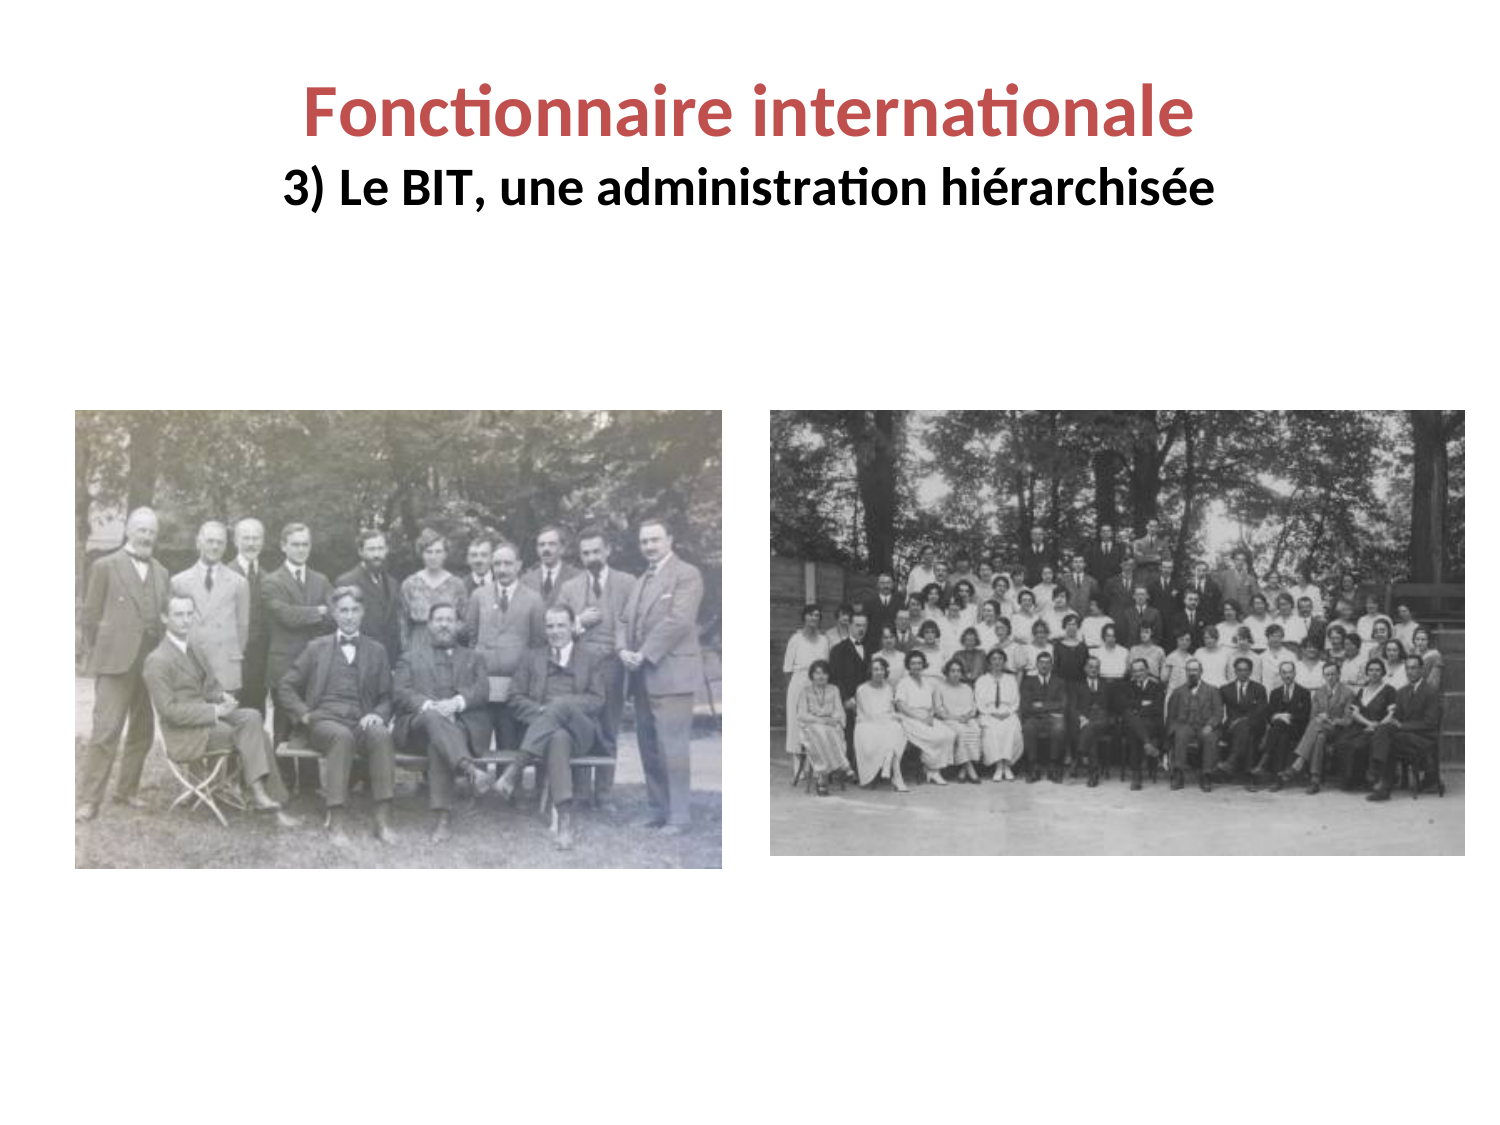

# Fonctionnaire internationale 3) Le BIT, une administration hiérarchisée